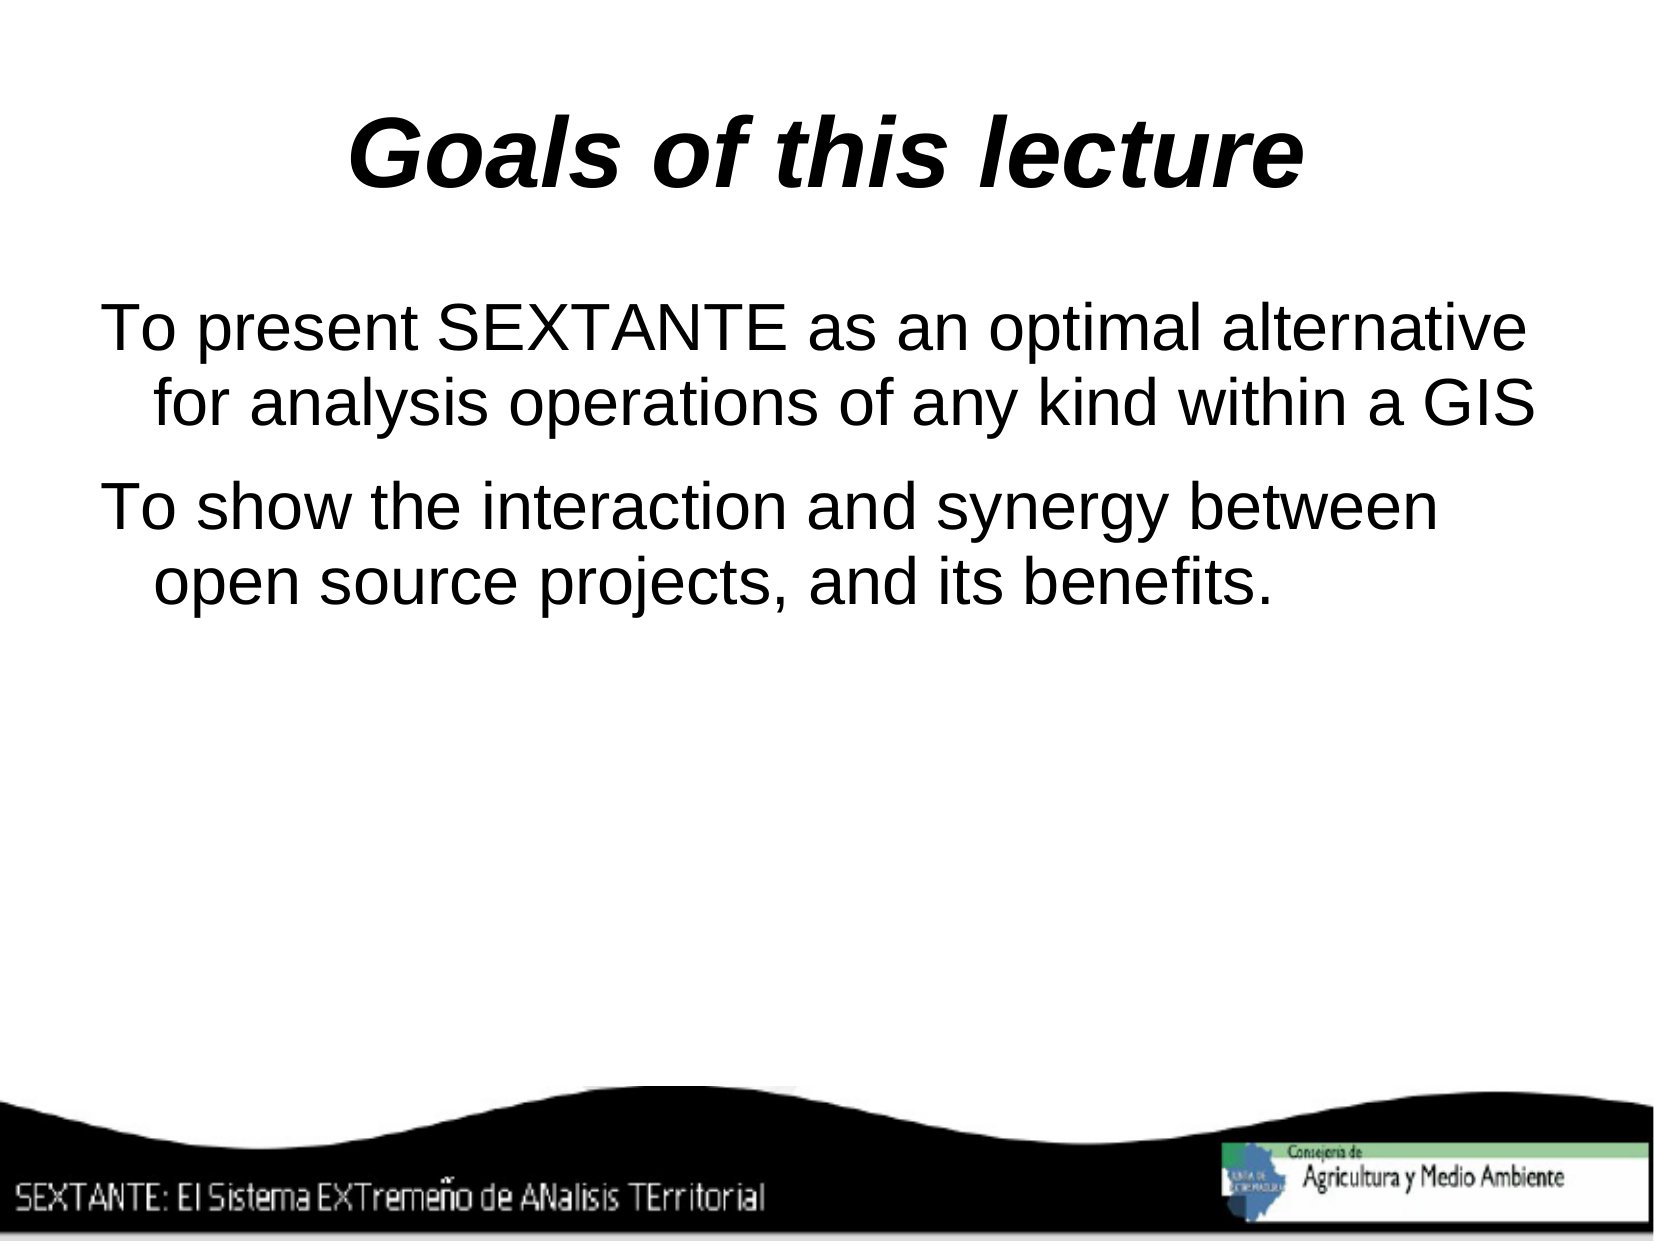

# Goals of this lecture
To present SEXTANTE as an optimal alternative for analysis operations of any kind within a GIS
To show the interaction and synergy between open source projects, and its benefits.